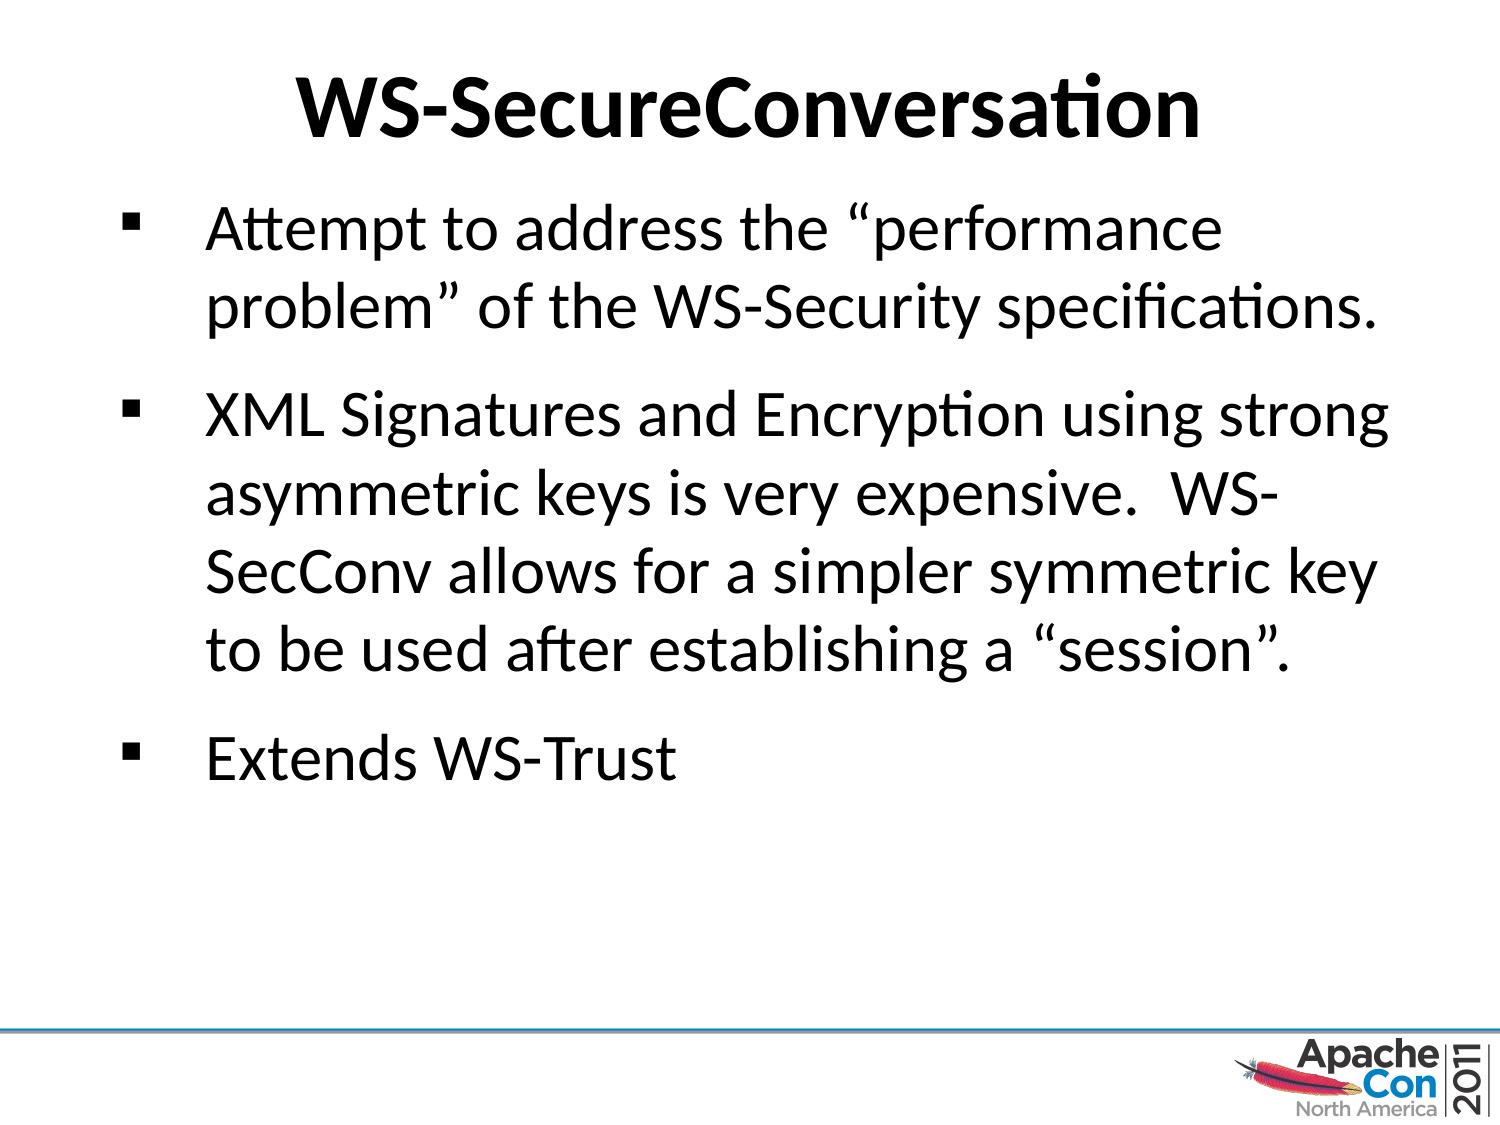

# WS-SecureConversation
Attempt to address the “performance problem” of the WS-Security specifications.
XML Signatures and Encryption using strong asymmetric keys is very expensive. WS-SecConv allows for a simpler symmetric key to be used after establishing a “session”.
Extends WS-Trust